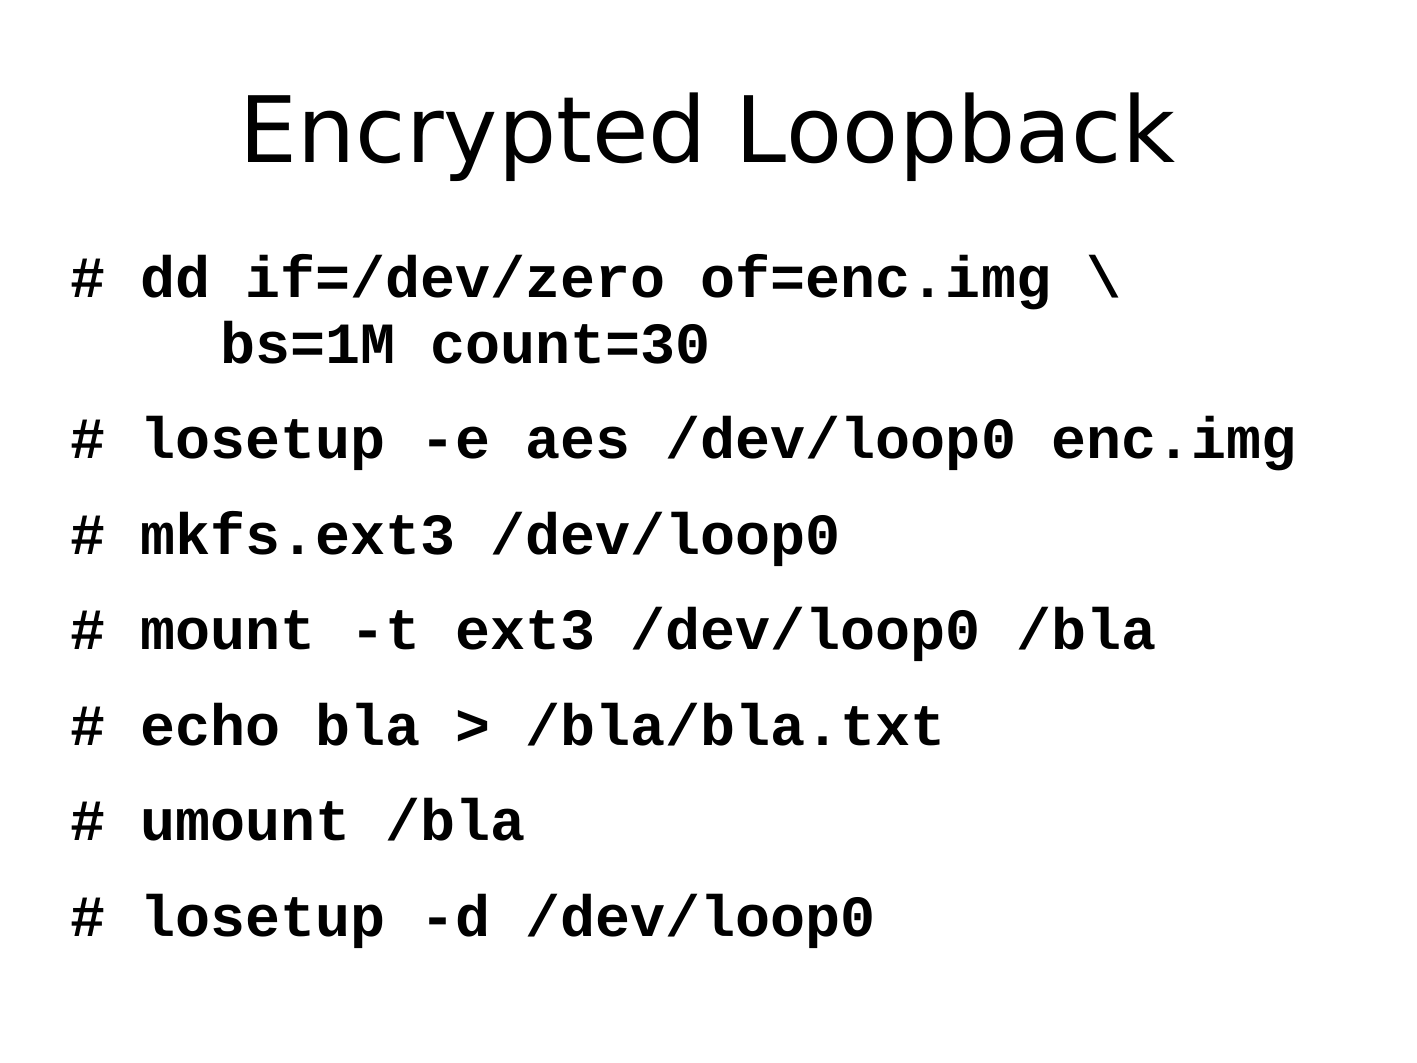

# Encrypted Loopback
# dd if=/dev/zero of=enc.img \ bs=1M count=30
# losetup -e aes /dev/loop0 enc.img
# mkfs.ext3 /dev/loop0
# mount -t ext3 /dev/loop0 /bla
# echo bla > /bla/bla.txt
# umount /bla
# losetup -d /dev/loop0